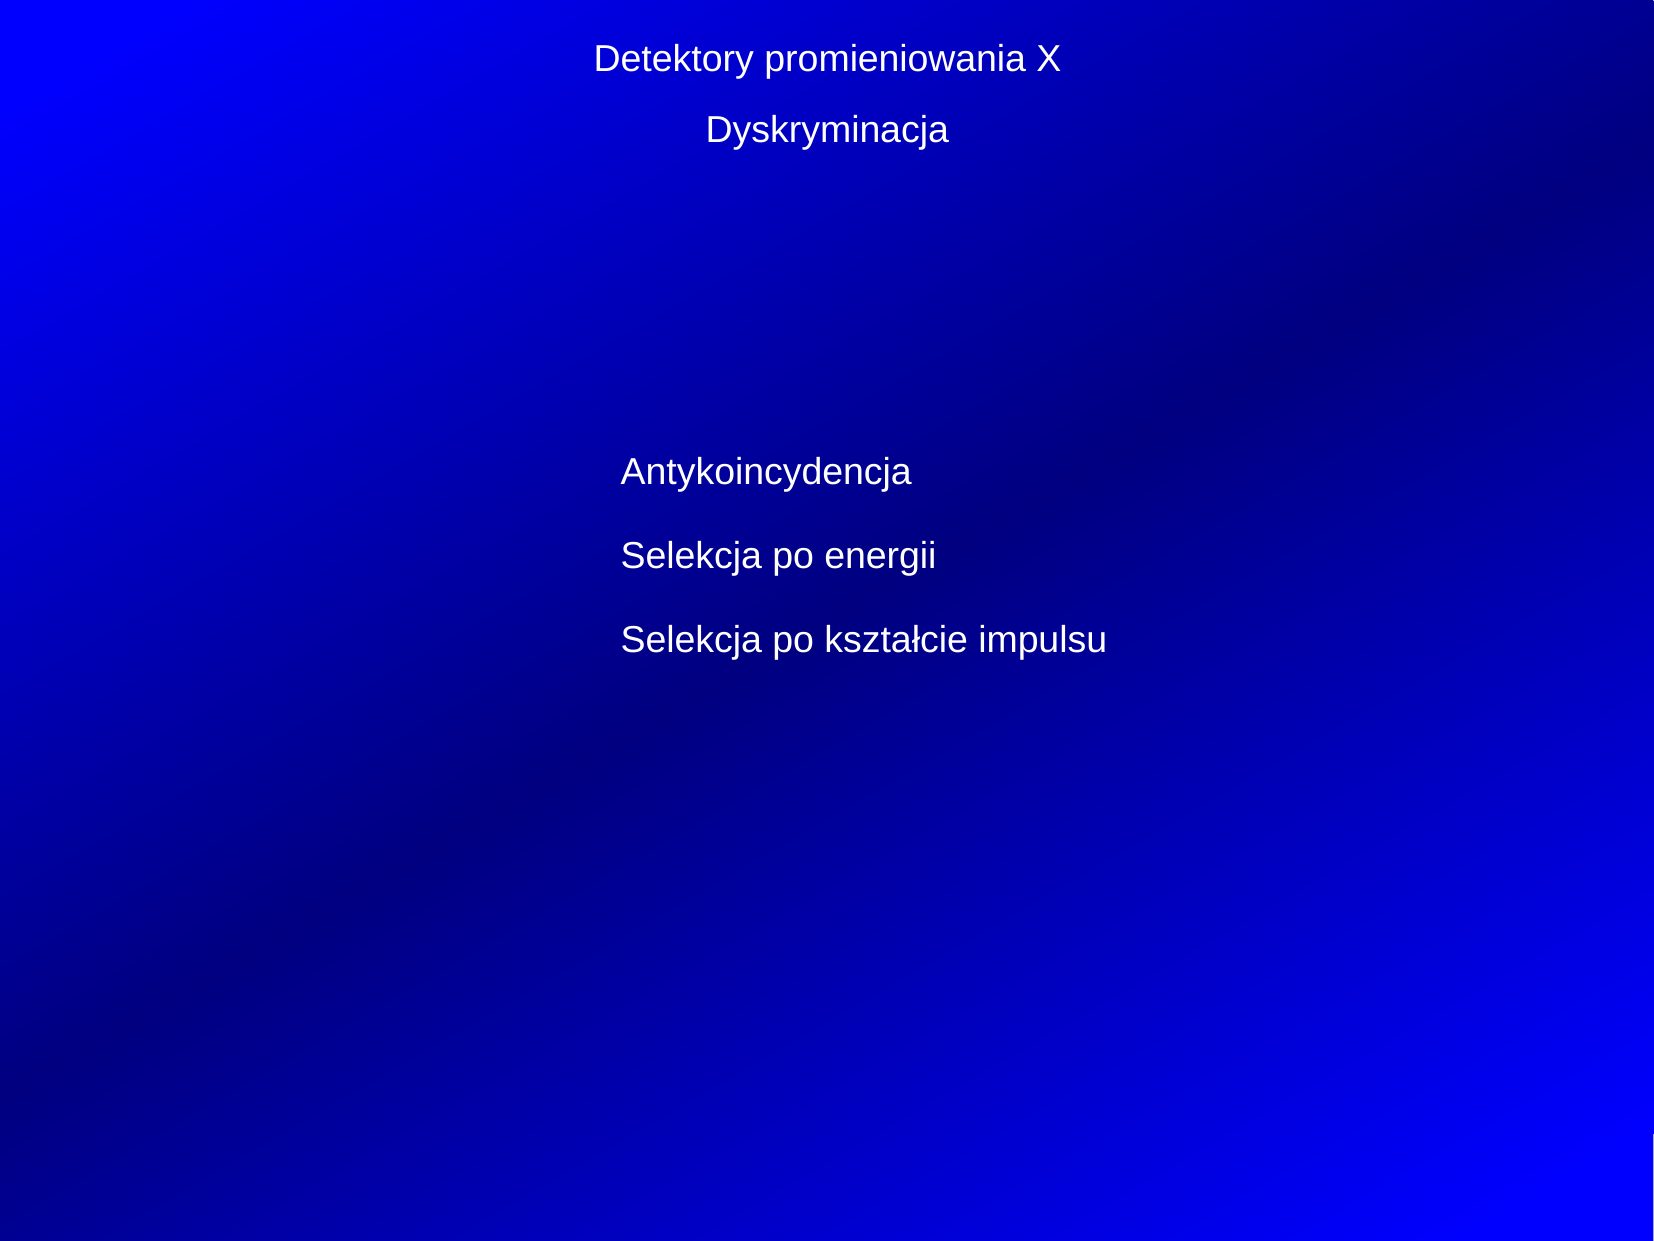

Detektory promieniowania X
Dyskryminacja
Antykoincydencja
Selekcja po energii
Selekcja po kształcie impulsu